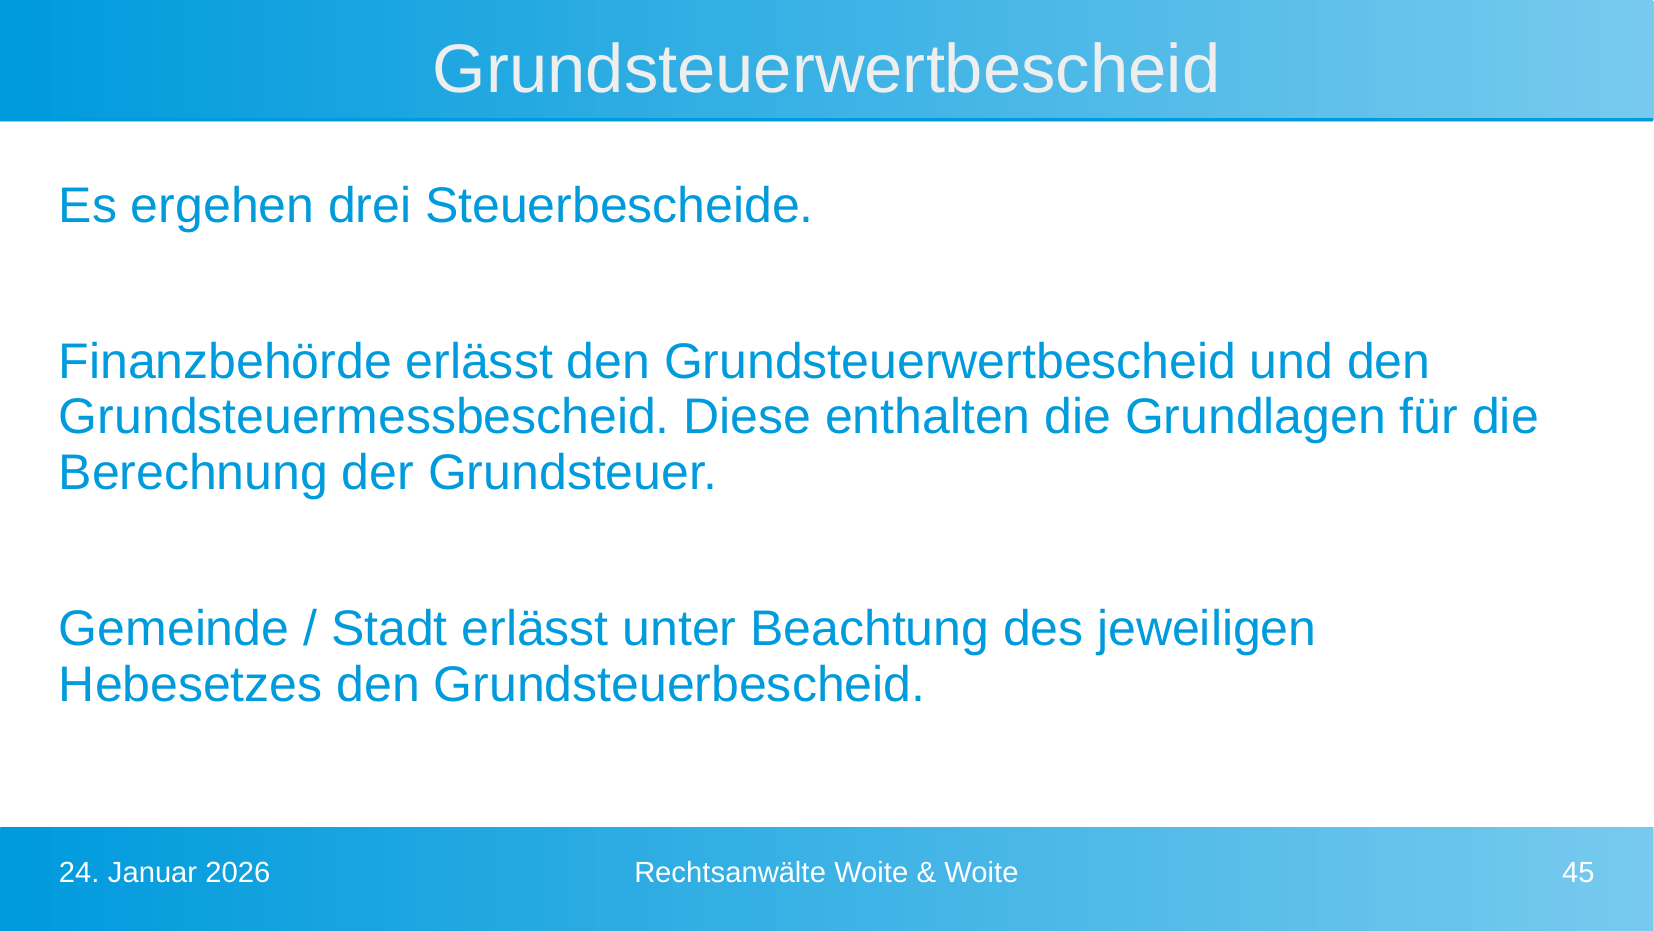

# Grundsteuerwertbescheid
Es ergehen drei Steuerbescheide.
Finanzbehörde erlässt den Grundsteuerwertbescheid und den Grundsteuermessbescheid. Diese enthalten die Grundlagen für die Berechnung der Grundsteuer.
Gemeinde / Stadt erlässt unter Beachtung des jeweiligen Hebesetzes den Grundsteuerbescheid.
45